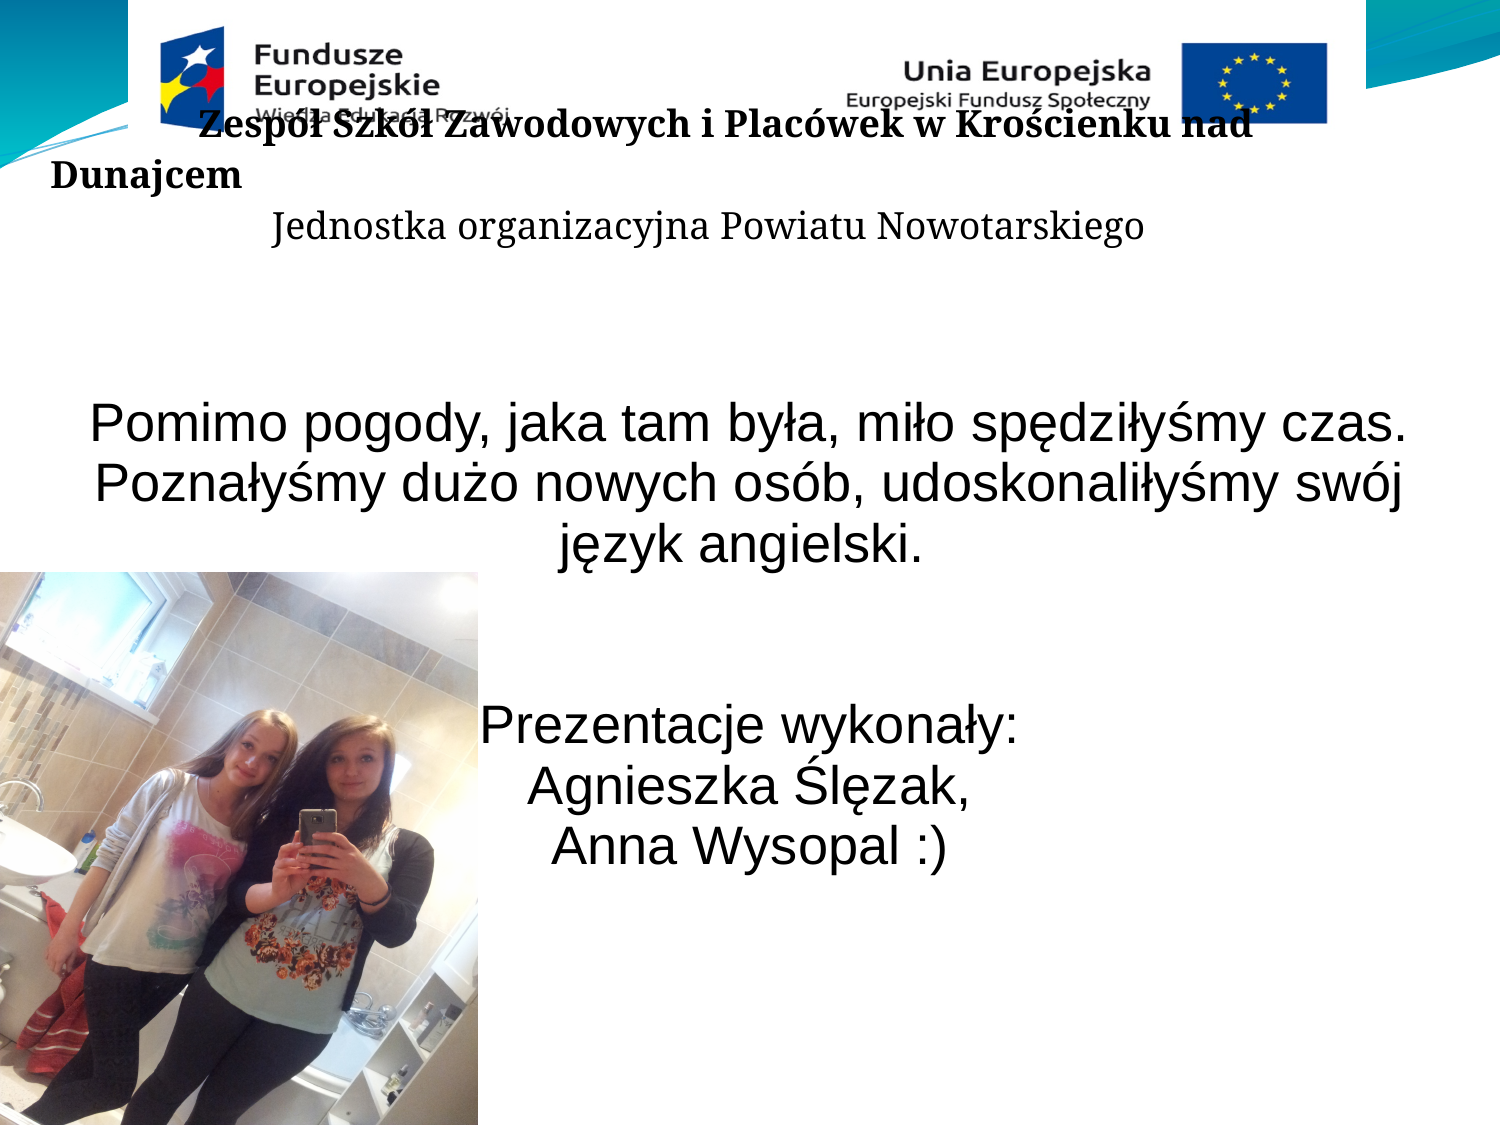

Zespół Szkół Zawodowych i Placówek w Krościenku nad Dunajcem
			Jednostka organizacyjna Powiatu Nowotarskiego
# Pomimo pogody, jaka tam była, miło spędziłyśmy czas. Poznałyśmy dużo nowych osób, udoskonaliłyśmy swój język angielski.
Prezentacje wykonały:
Agnieszka Ślęzak,
Anna Wysopal :)